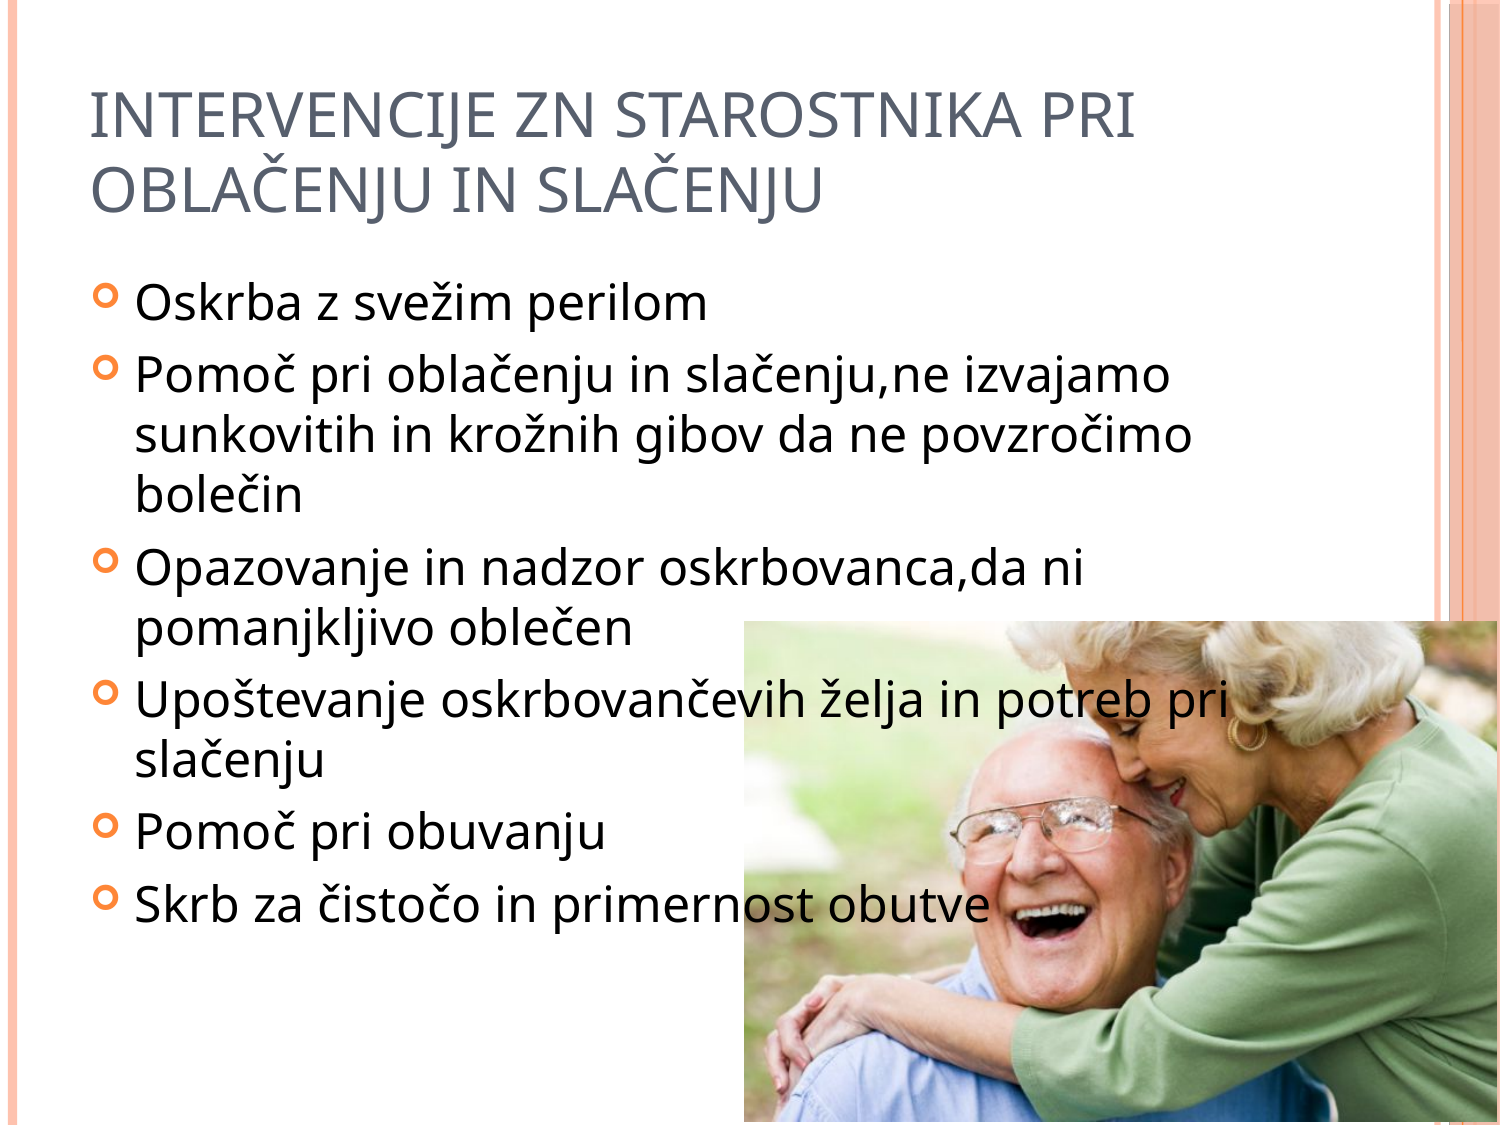

# Intervencije zn starostnika pri oblačenju in slačenju
Oskrba z svežim perilom
Pomoč pri oblačenju in slačenju,ne izvajamo sunkovitih in krožnih gibov da ne povzročimo bolečin
Opazovanje in nadzor oskrbovanca,da ni pomanjkljivo oblečen
Upoštevanje oskrbovančevih želja in potreb pri slačenju
Pomoč pri obuvanju
Skrb za čistočo in primernost obutve